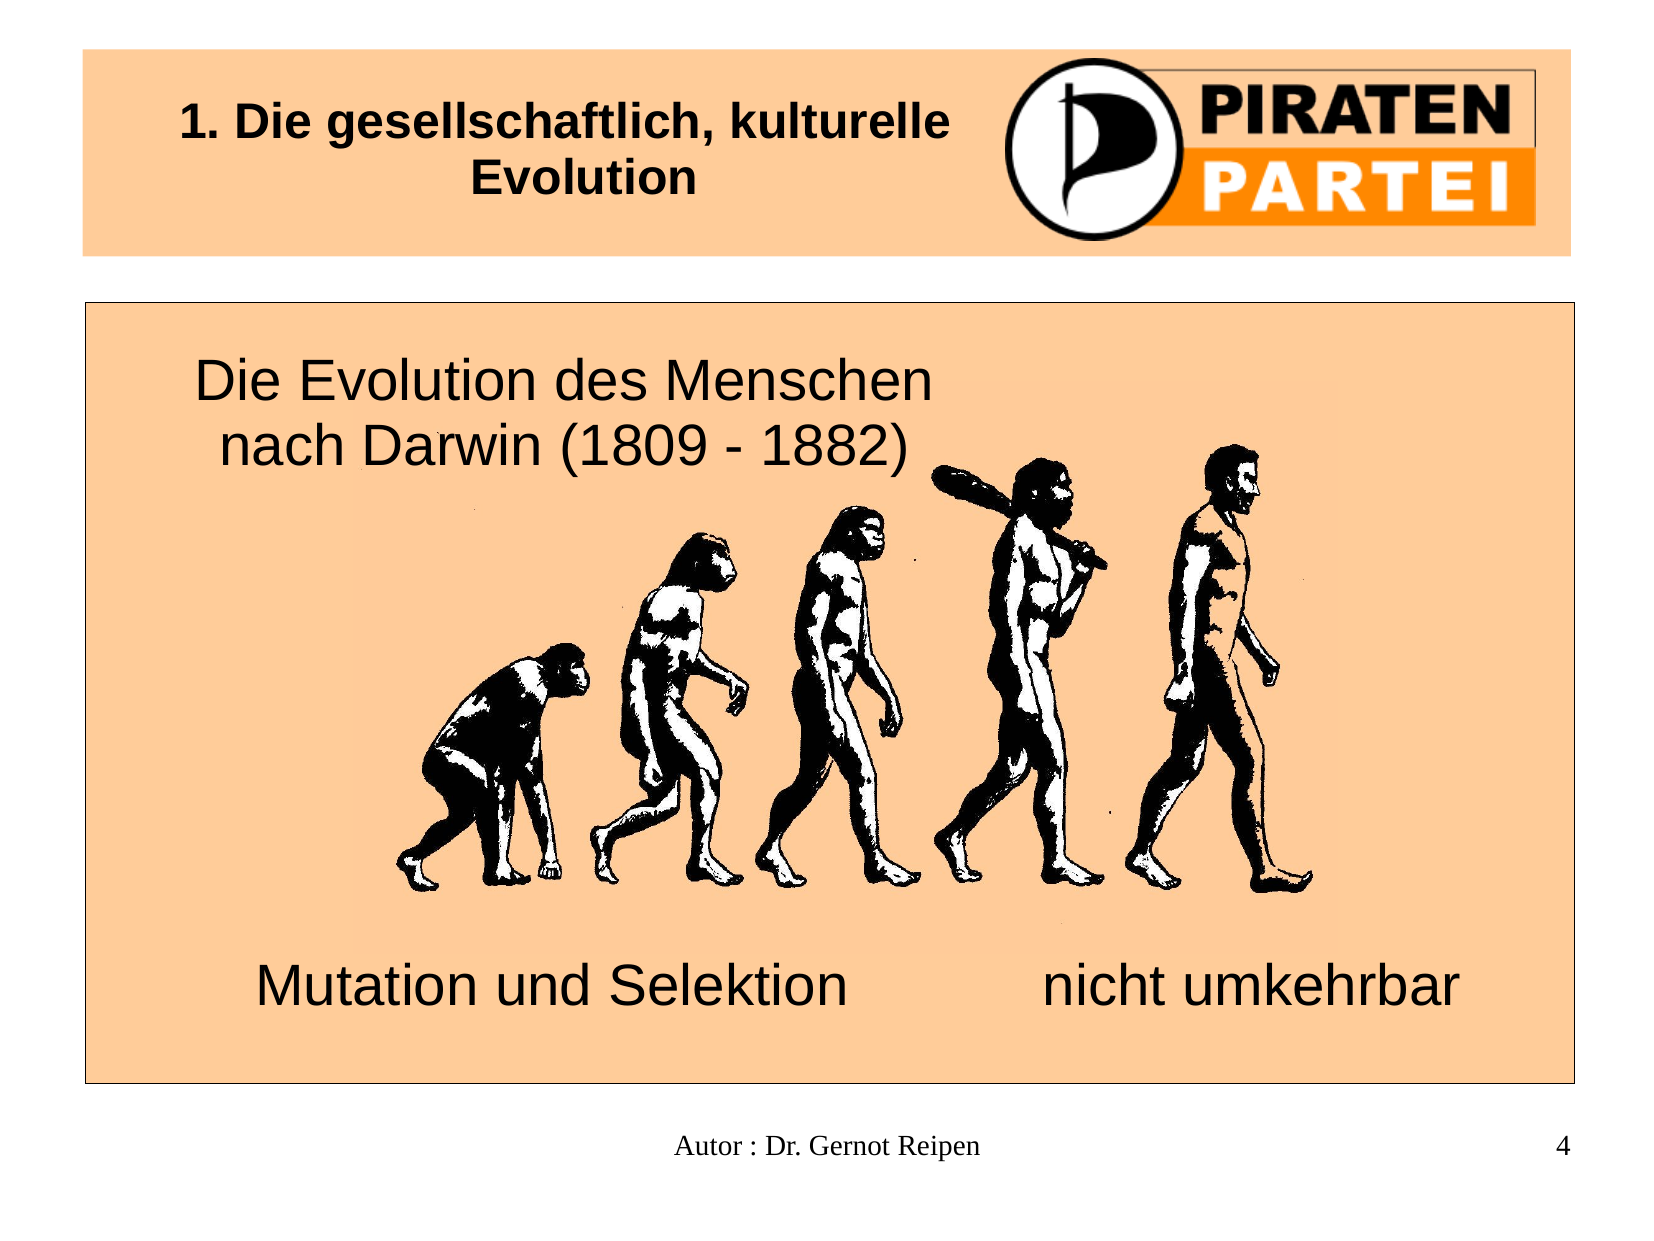

#
1. Die gesellschaftlich, kulturelle Evolution
Die Evolution des Menschen
nach Darwin (1809 - 1882)
Mutation und Selektion
nicht umkehrbar
Autor : Dr. Gernot Reipen
4